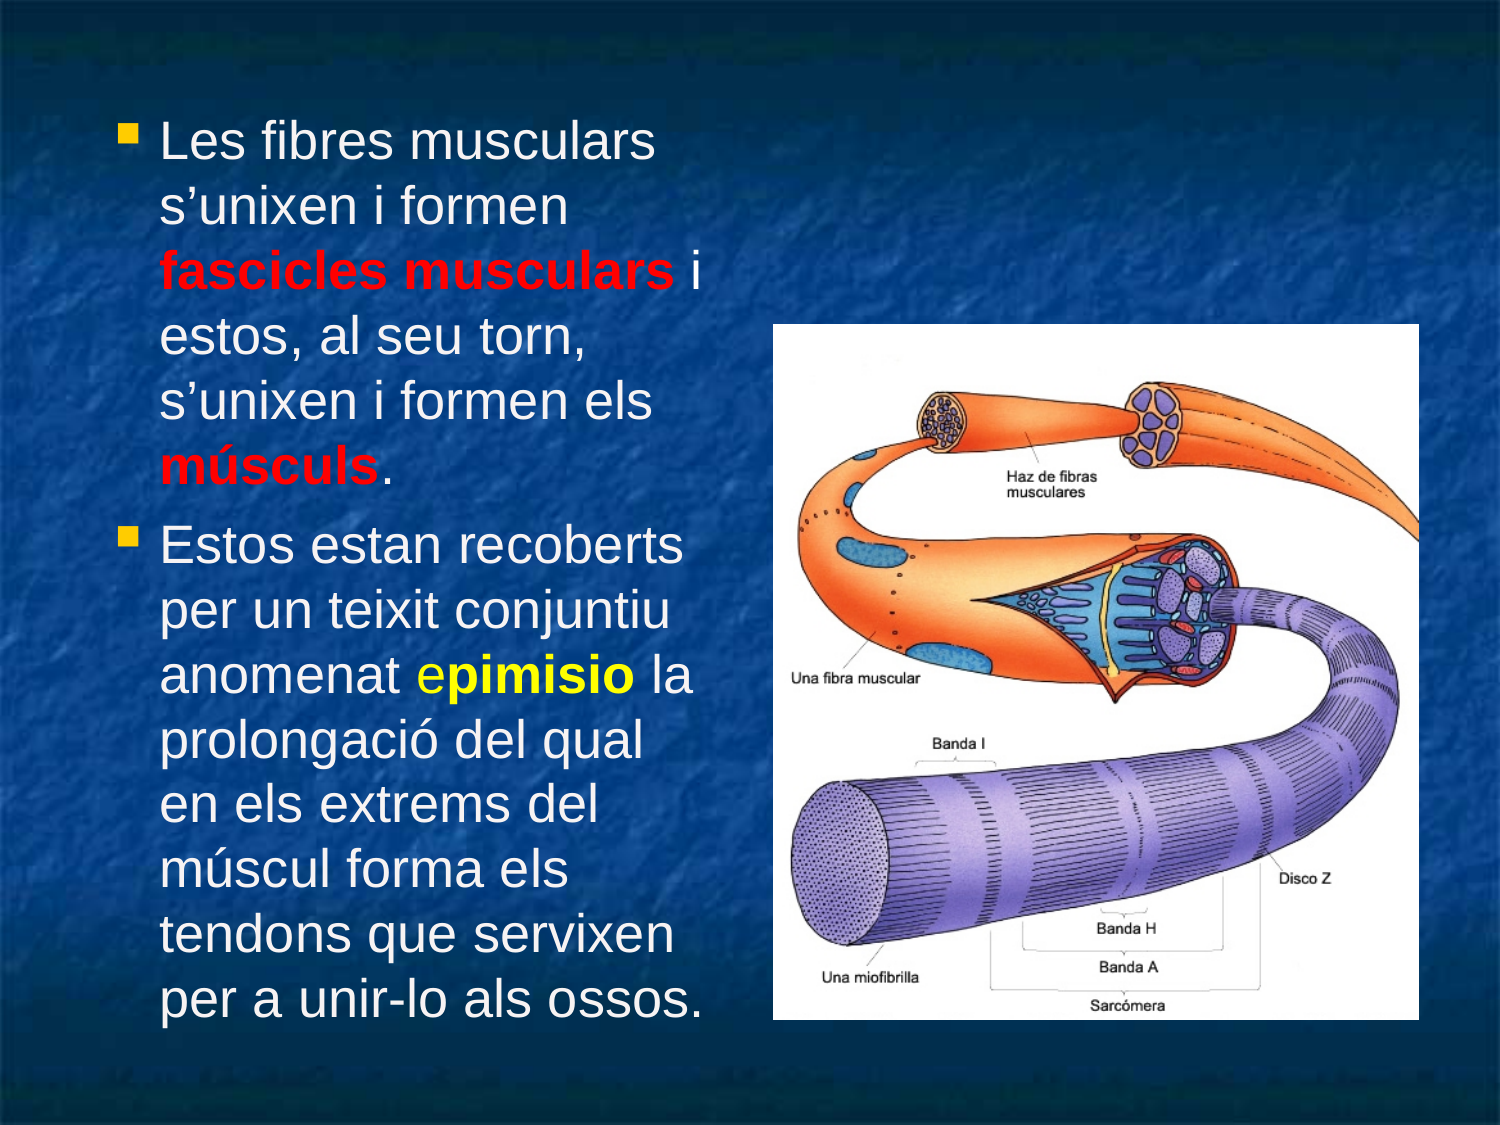

# Les fibres musculars s’unixen i formen fascicles musculars i estos, al seu torn, s’unixen i formen els músculs.
Estos estan recoberts per un teixit conjuntiu anomenat epimisio la prolongació del qual en els extrems del múscul forma els tendons que servixen per a unir-lo als ossos.